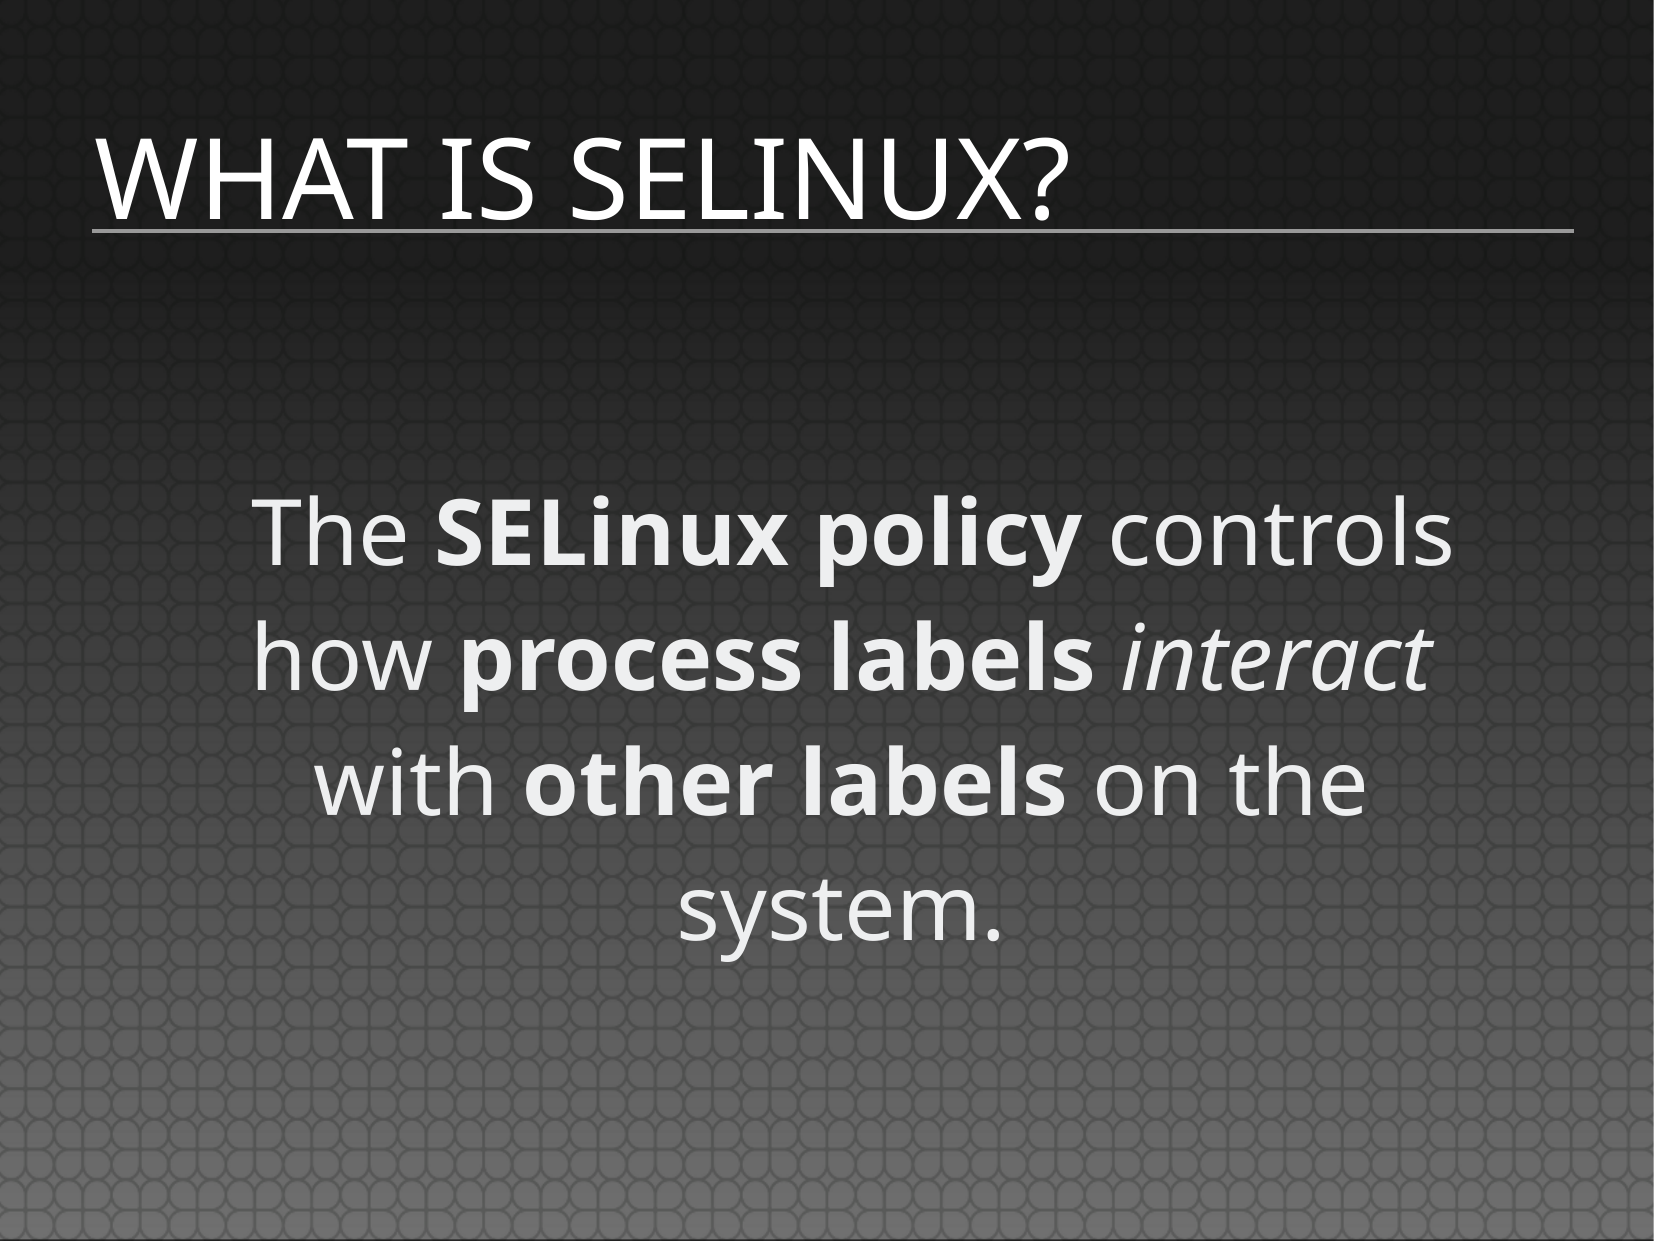

# WHAT IS SELINUX?
The SELinux policy controls how process labels interact with other labels on the system.